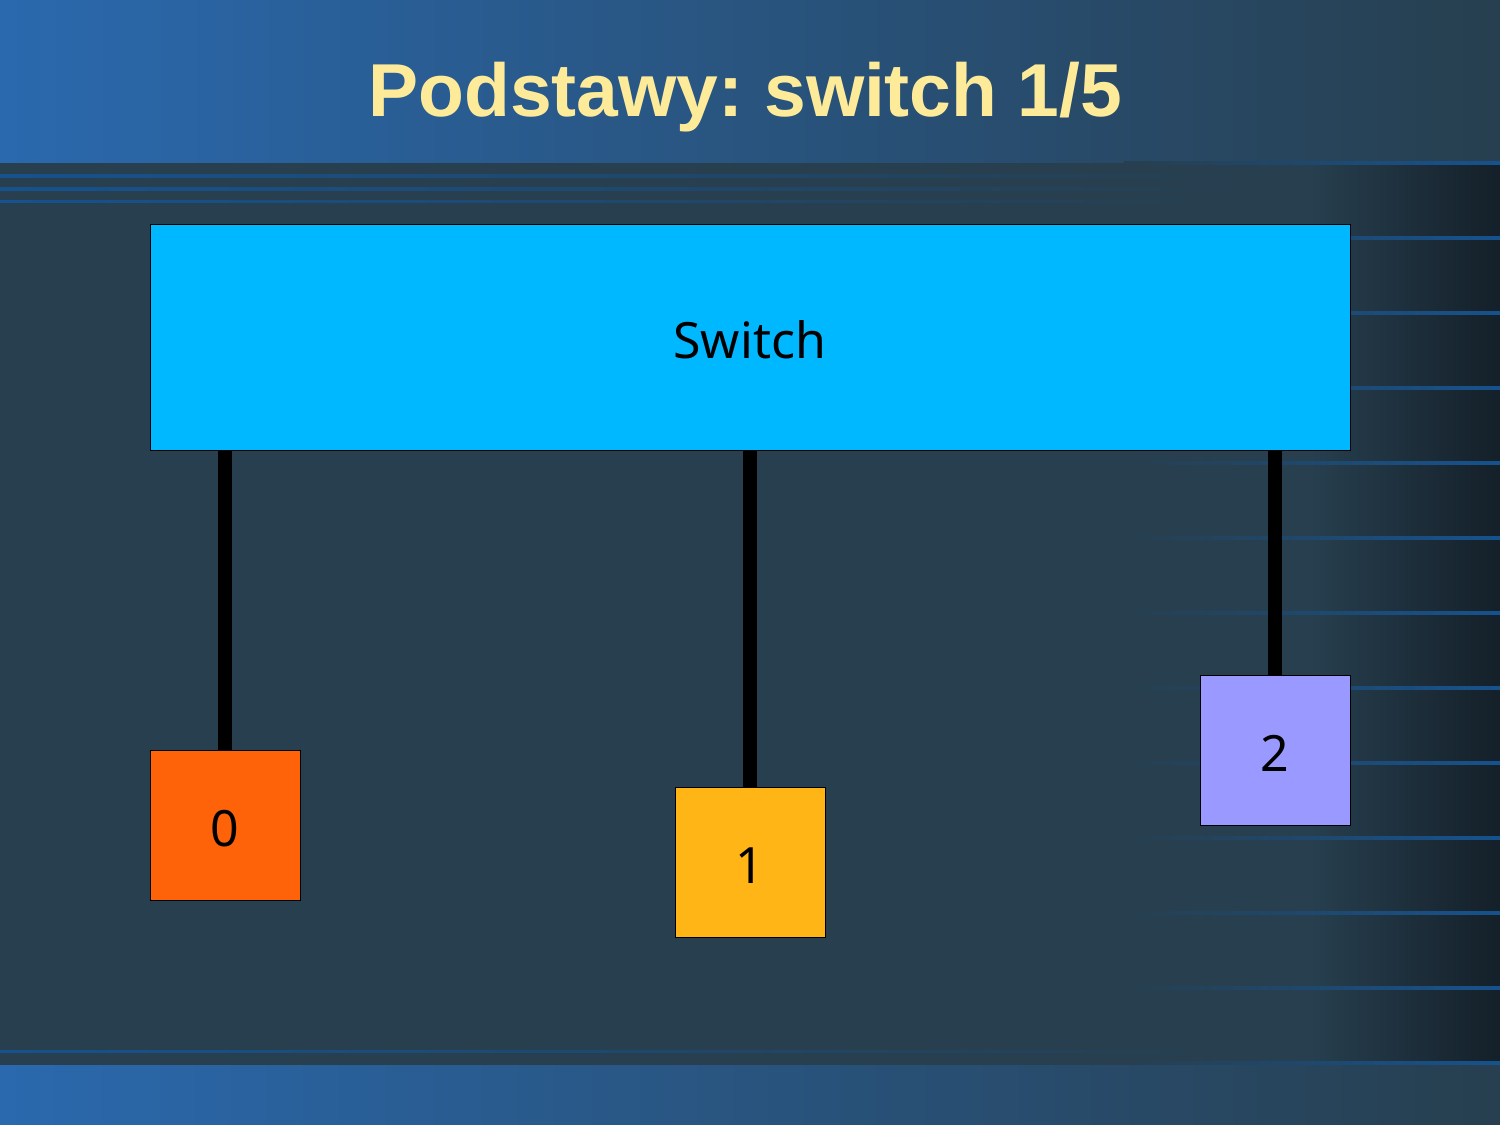

# Podstawy: switch 1/5
Switch
2
0
1